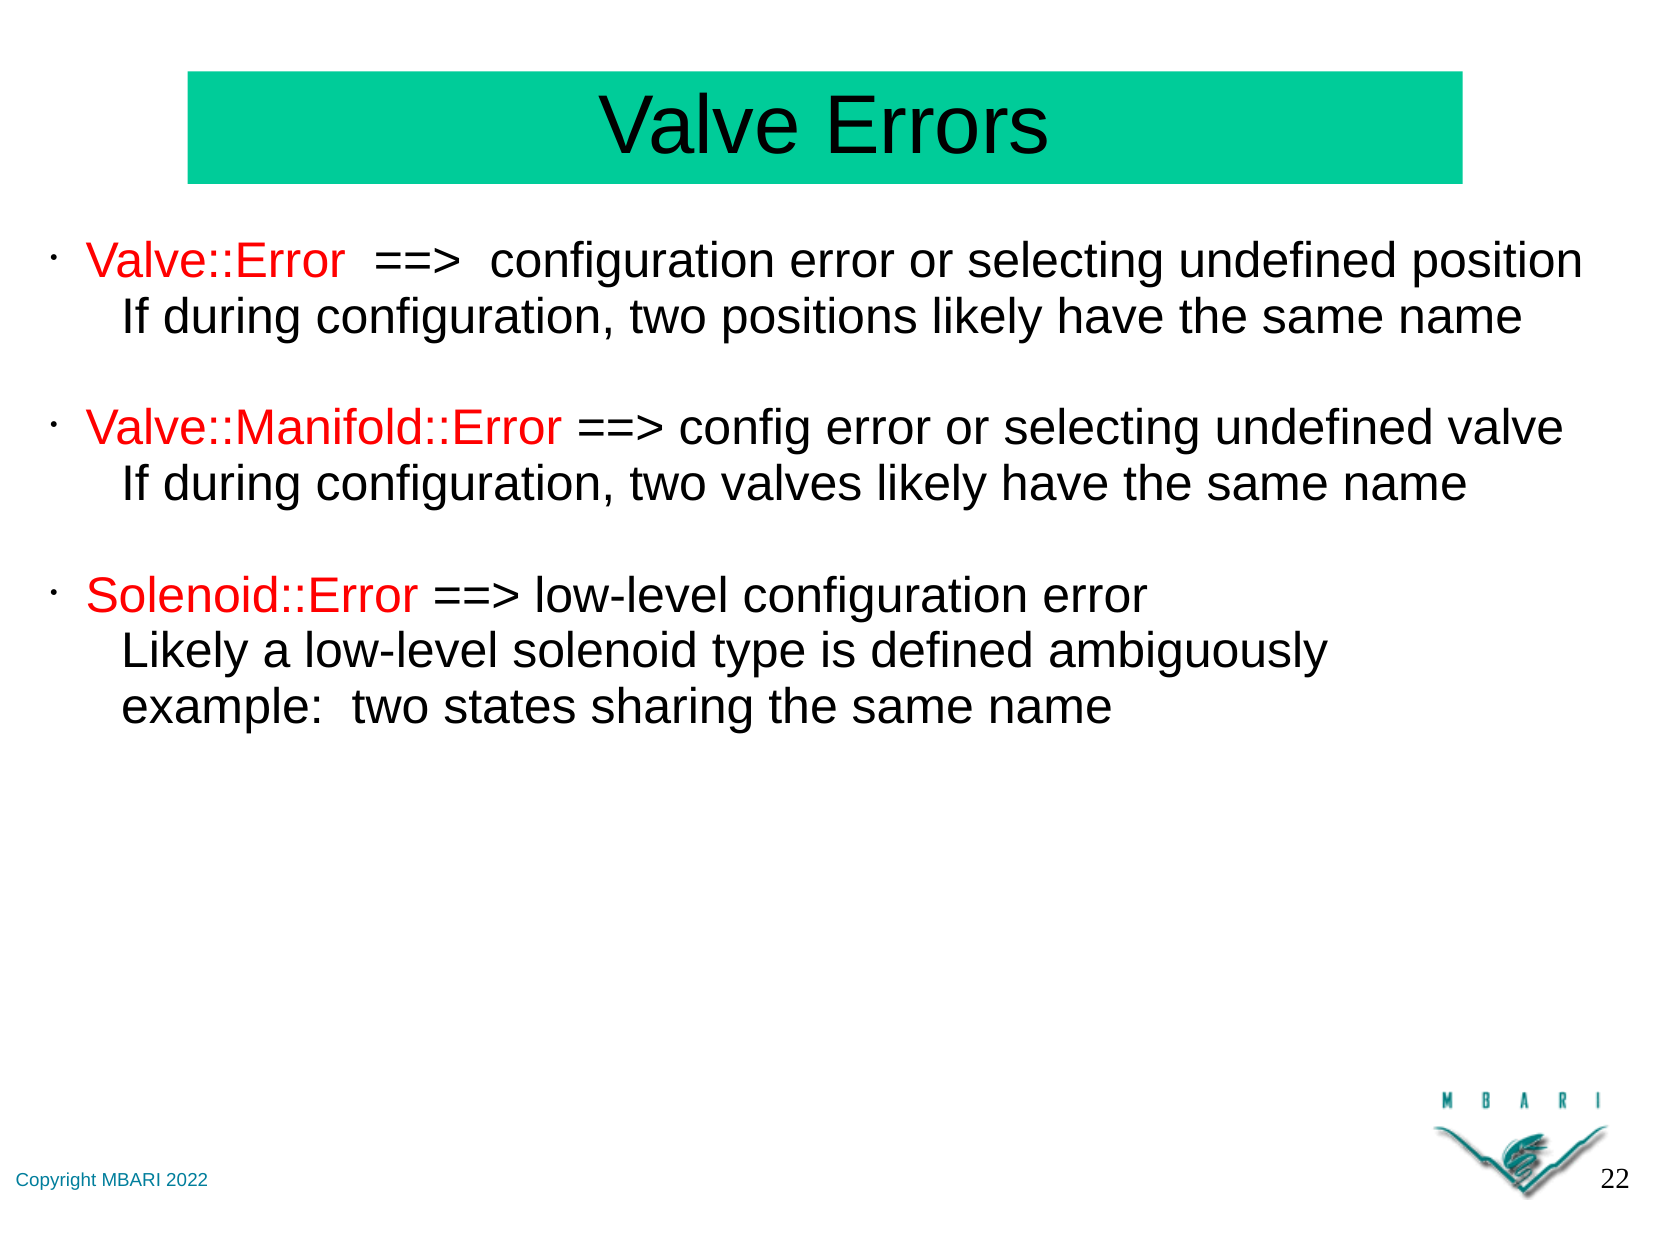

Valve Errors
Valve::Error ==> configuration error or selecting undefined position
If during configuration, two positions likely have the same name
Valve::Manifold::Error ==> config error or selecting undefined valve
If during configuration, two valves likely have the same name
Solenoid::Error ==> low-level configuration error
Likely a low-level solenoid type is defined ambiguously
example: two states sharing the same name